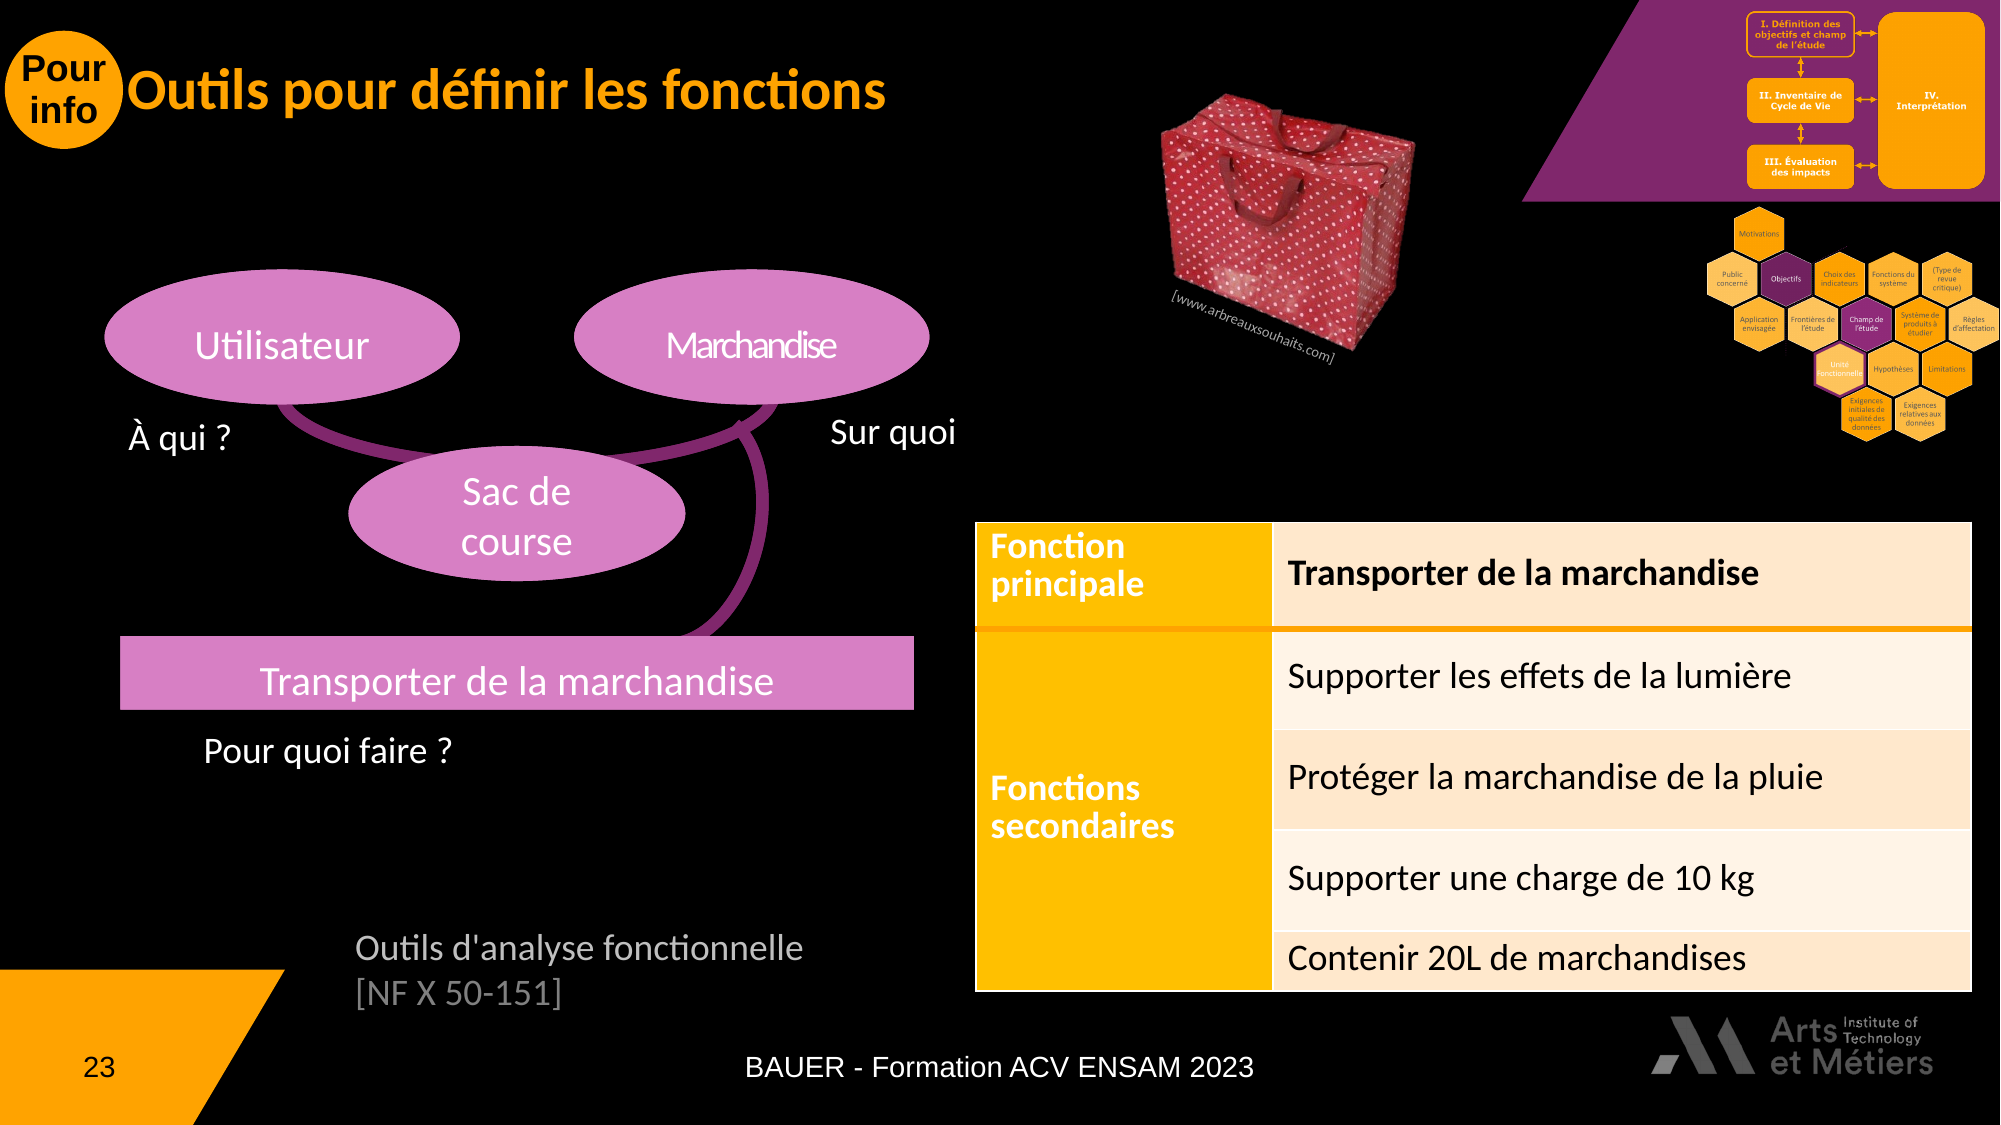

Pour
info
[www.arbreauxsouhaits.com]
# Outils pour définir les fonctions
Utilisateur
Marchandise
Sac de course
Transporter de la marchandise
Sur quoi
À qui ?
| Fonction principale | |
| --- | --- |
| Fonctions secondaires | |
| | |
| | |
| | |
| Fonction principale | Transporter de la marchandise |
| --- | --- |
| Fonctions secondaires | Supporter les effets de la lumière |
| | Protéger la marchandise de la pluie |
| | Supporter une charge de 10 kg |
| | Contenir 20L de marchandises |
Pour quoi faire ?
Outils d'analyse fonctionnelle
[NF X 50-151]